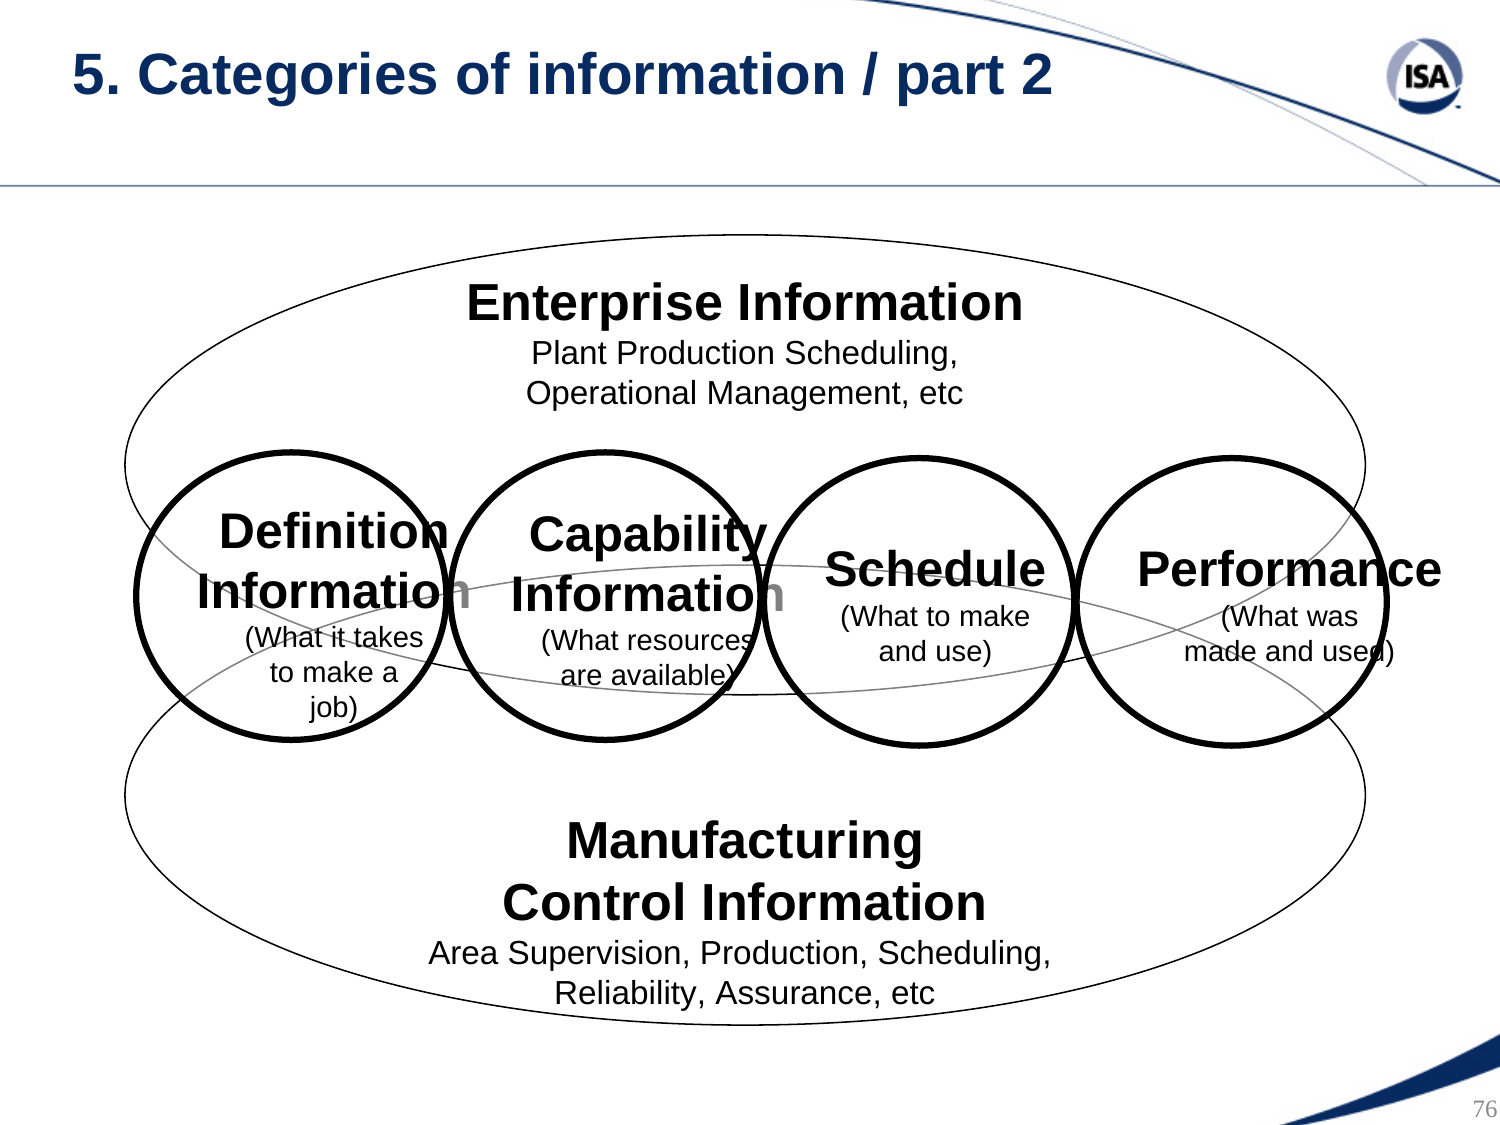

# 5. Categories of information / part 2
Enterprise Information
Plant Production Scheduling,
Operational Management, etc
Definition
Information
(What it takes
to make a
job)
Capability
Information
(What resources
are available)
Schedule
(What to make
and use)
Performance
(What was
made and used)
Manufacturing
Control Information
Area Supervision, Production, Scheduling,
Reliability, Assurance, etc